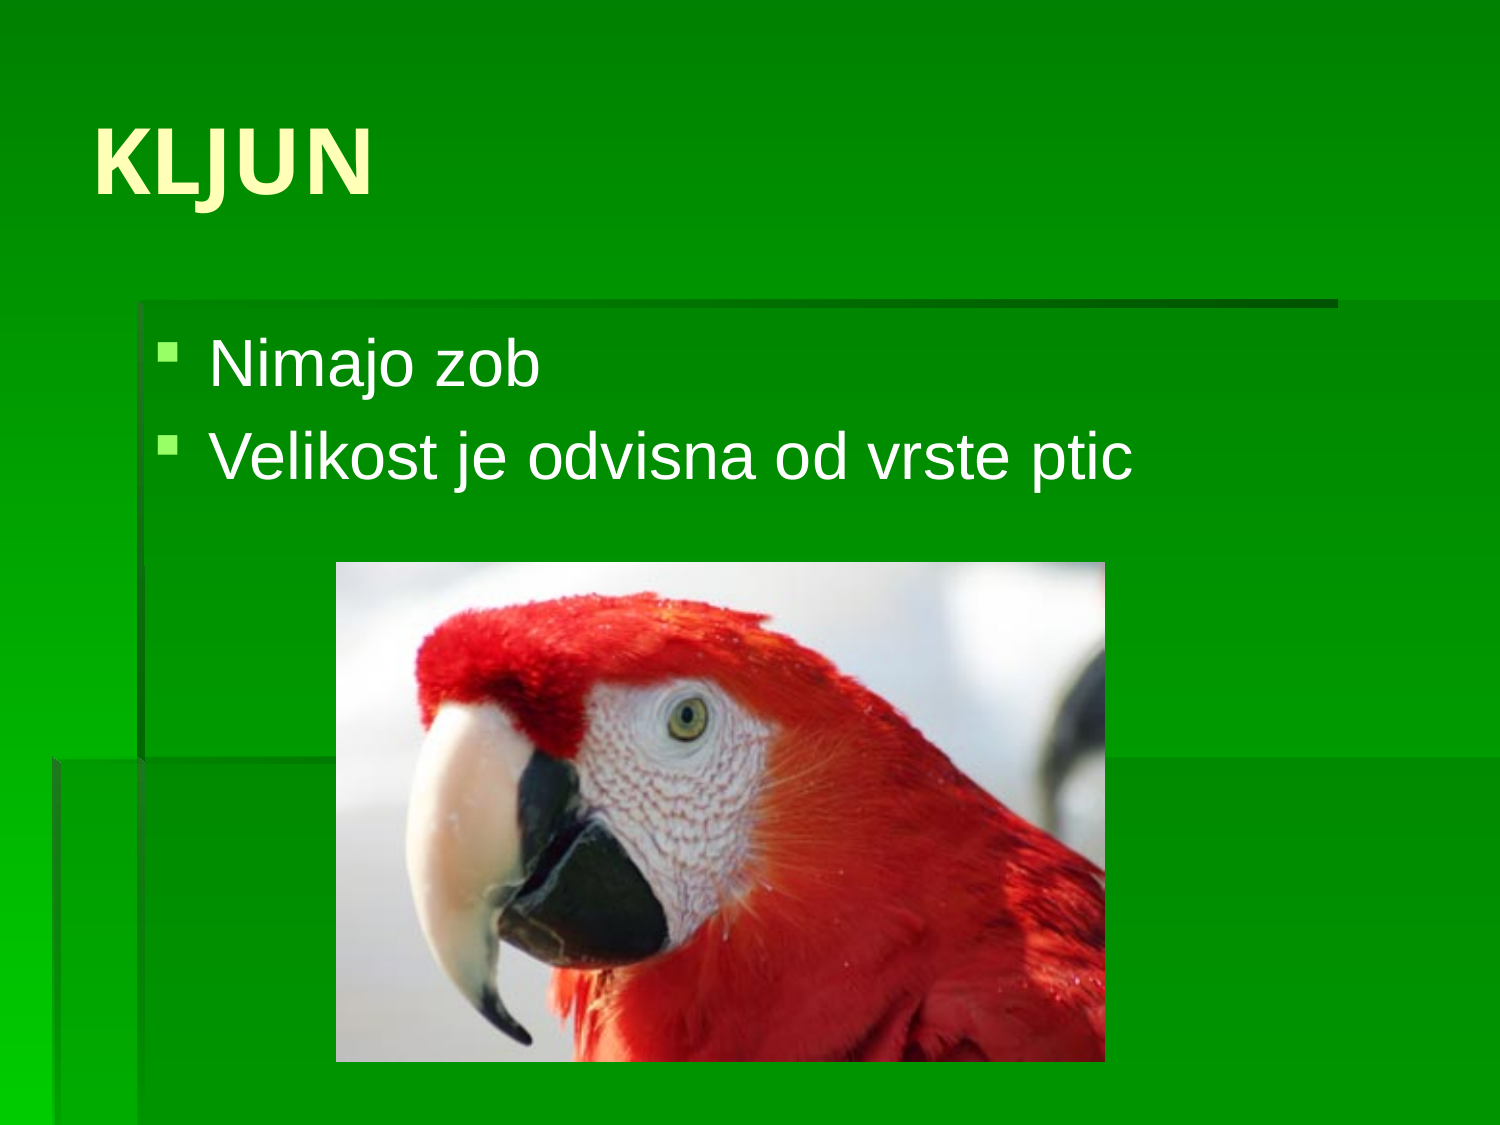

# KLJUN
Nimajo zob
Velikost je odvisna od vrste ptic